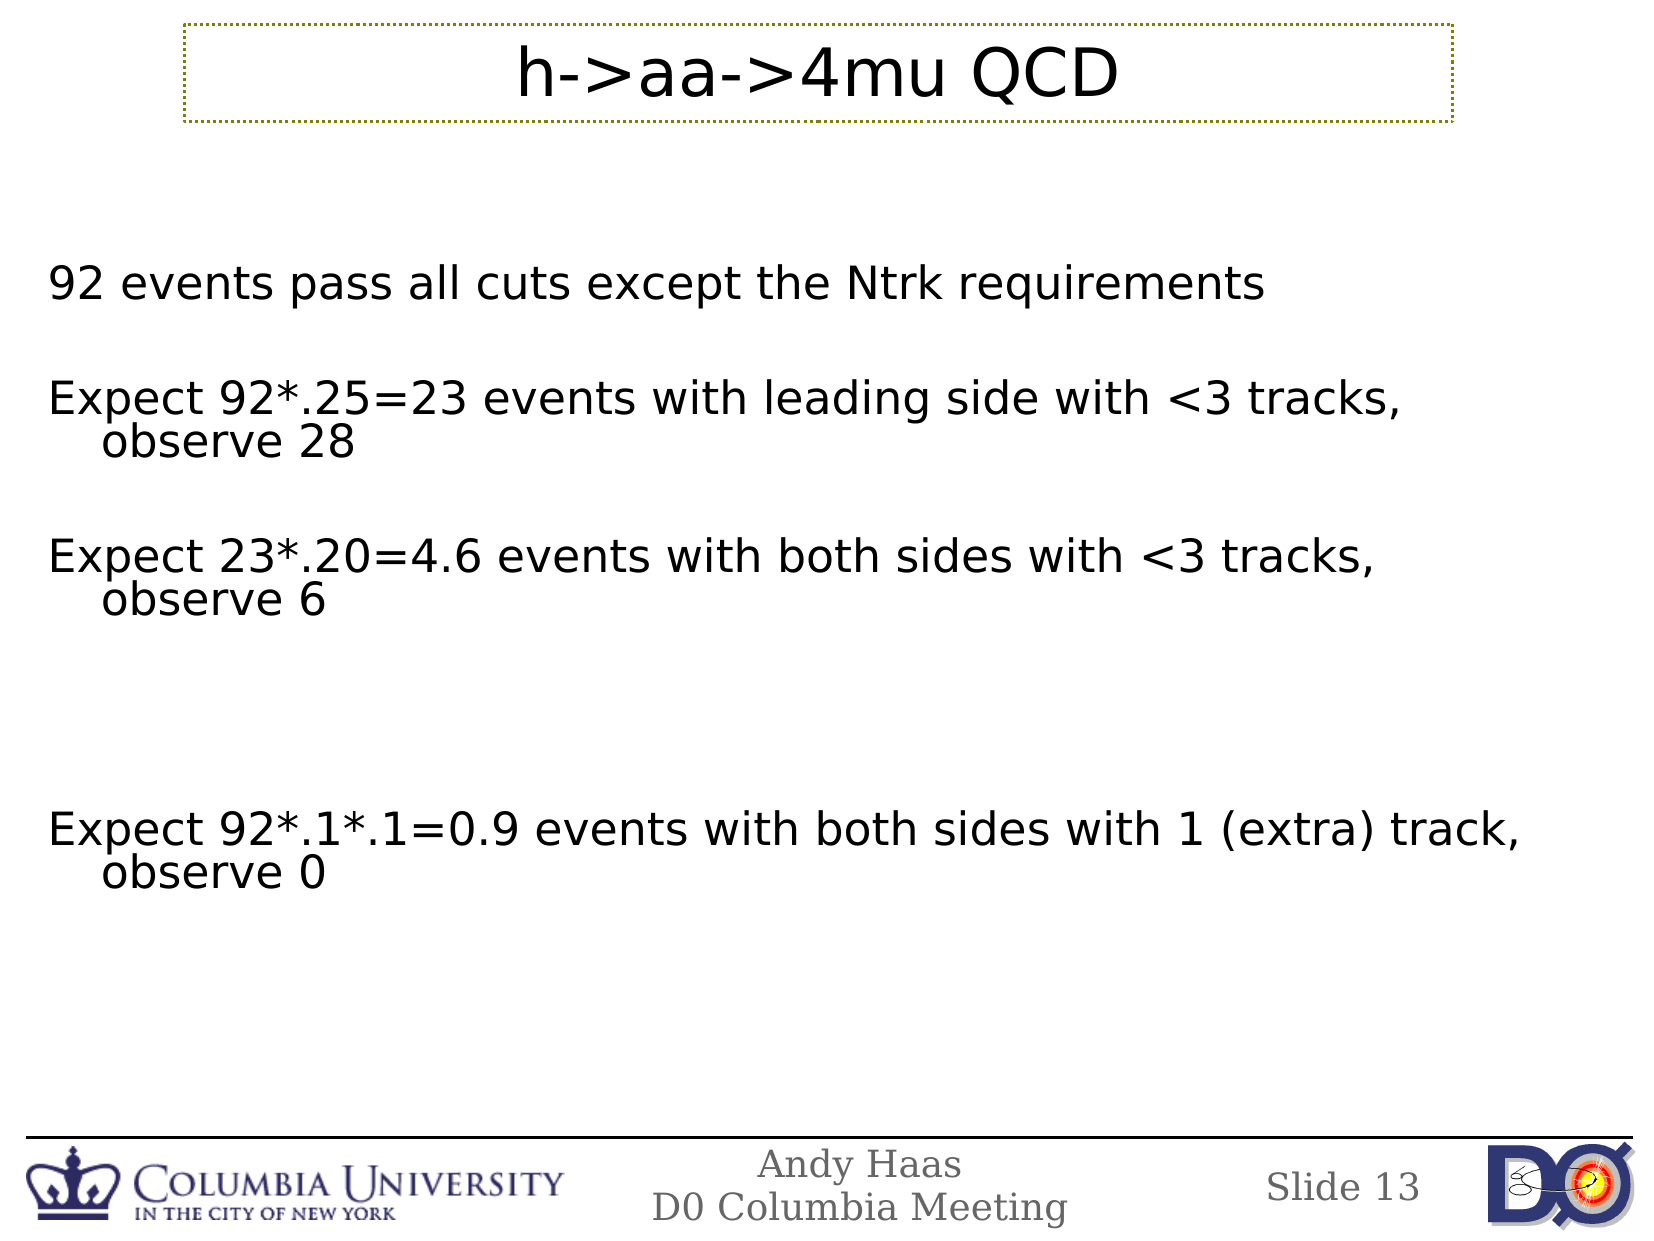

# h->aa->4mu QCD
92 events pass all cuts except the Ntrk requirements
Expect 92*.25=23 events with leading side with <3 tracks, observe 28
Expect 23*.20=4.6 events with both sides with <3 tracks,
observe 6
Expect 92*.1*.1=0.9 events with both sides with 1 (extra) track, observe 0